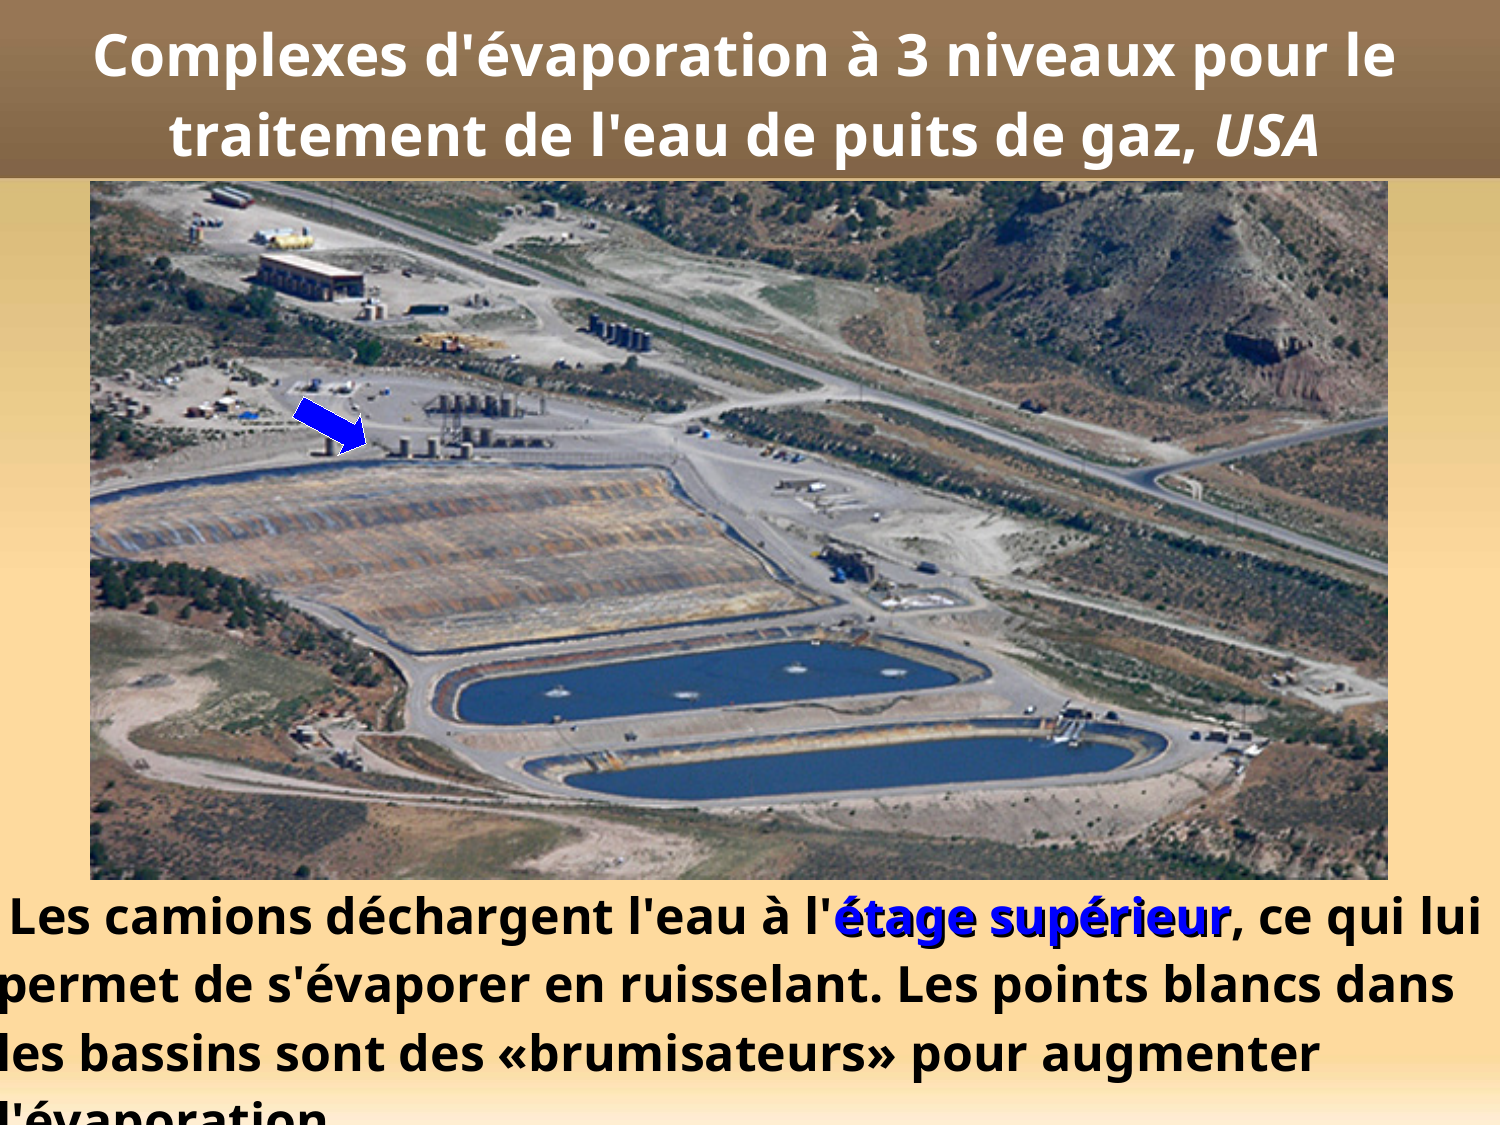

# Complexes d'évaporation à 3 niveaux pour le traitement de l'eau de puits de gaz, USA
 Les camions déchargent l'eau à l'étage supérieur, ce qui lui permet de s'évaporer en ruisselant. Les points blancs dans les bassins sont des «brumisateurs» pour augmenter l'évaporation.